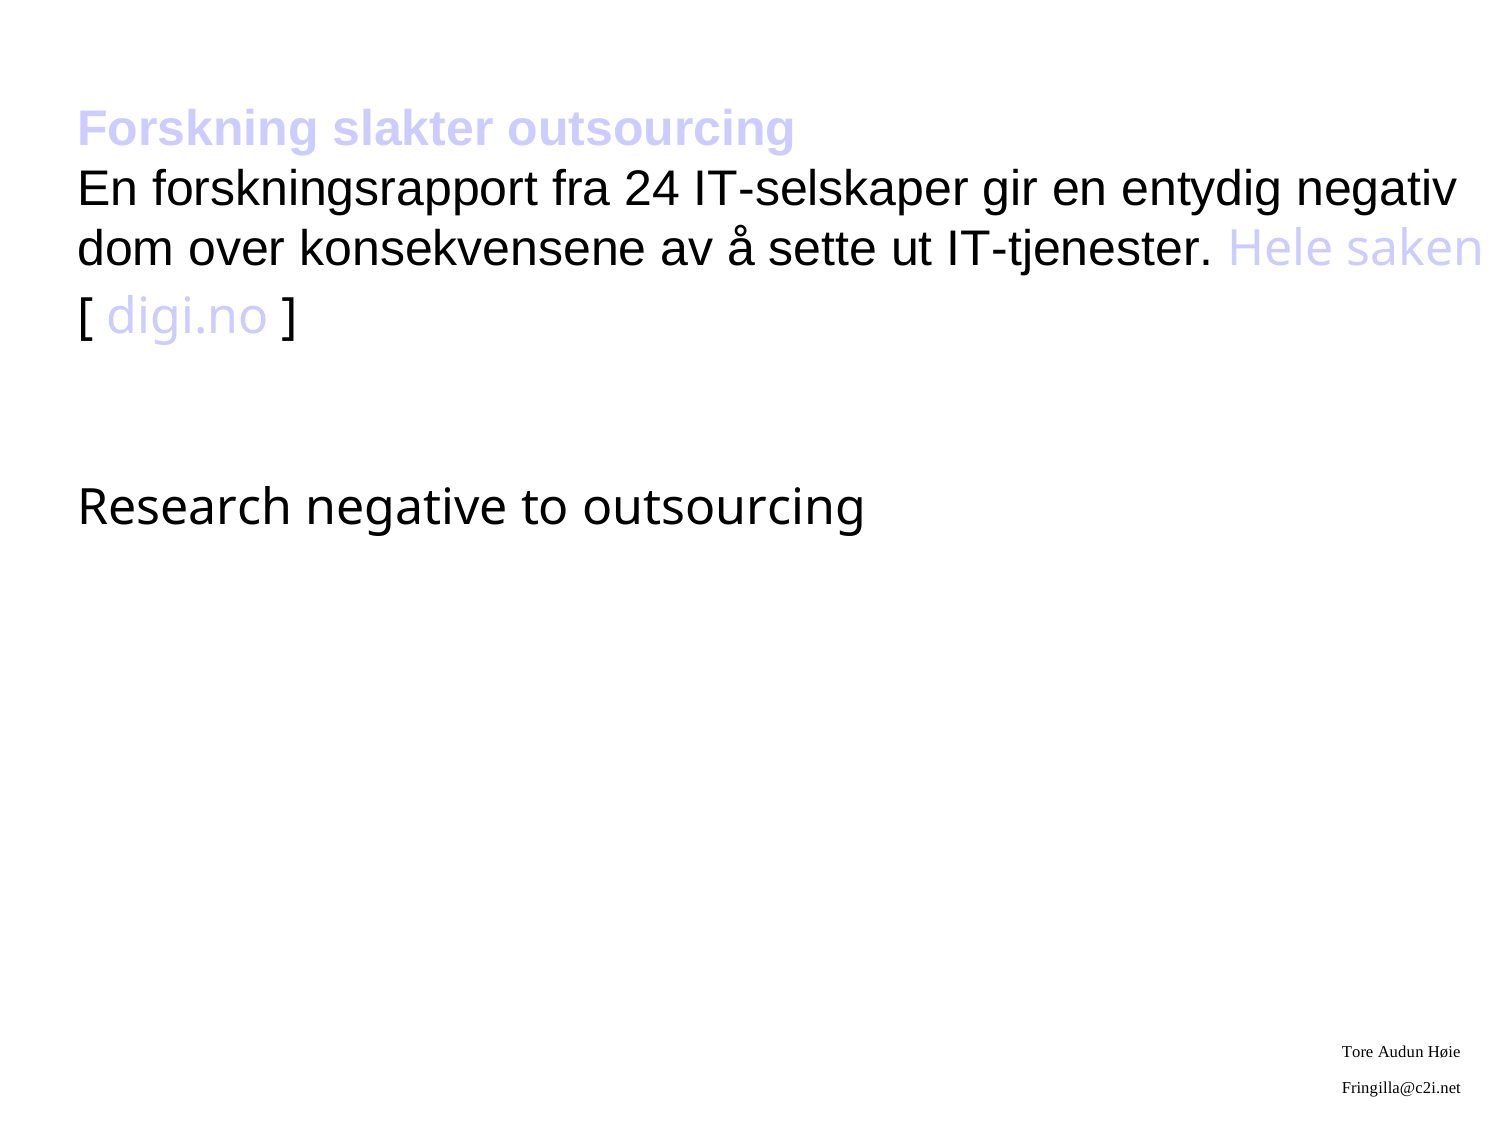

Forskning slakter outsourcing
En forskningsrapport fra 24 IT-selskaper gir en entydig negativ dom over konsekvensene av å sette ut IT-tjenester. Hele saken [ digi.no ]
Research negative to outsourcing
Tore Audun Høie
Fringilla@c2i.net